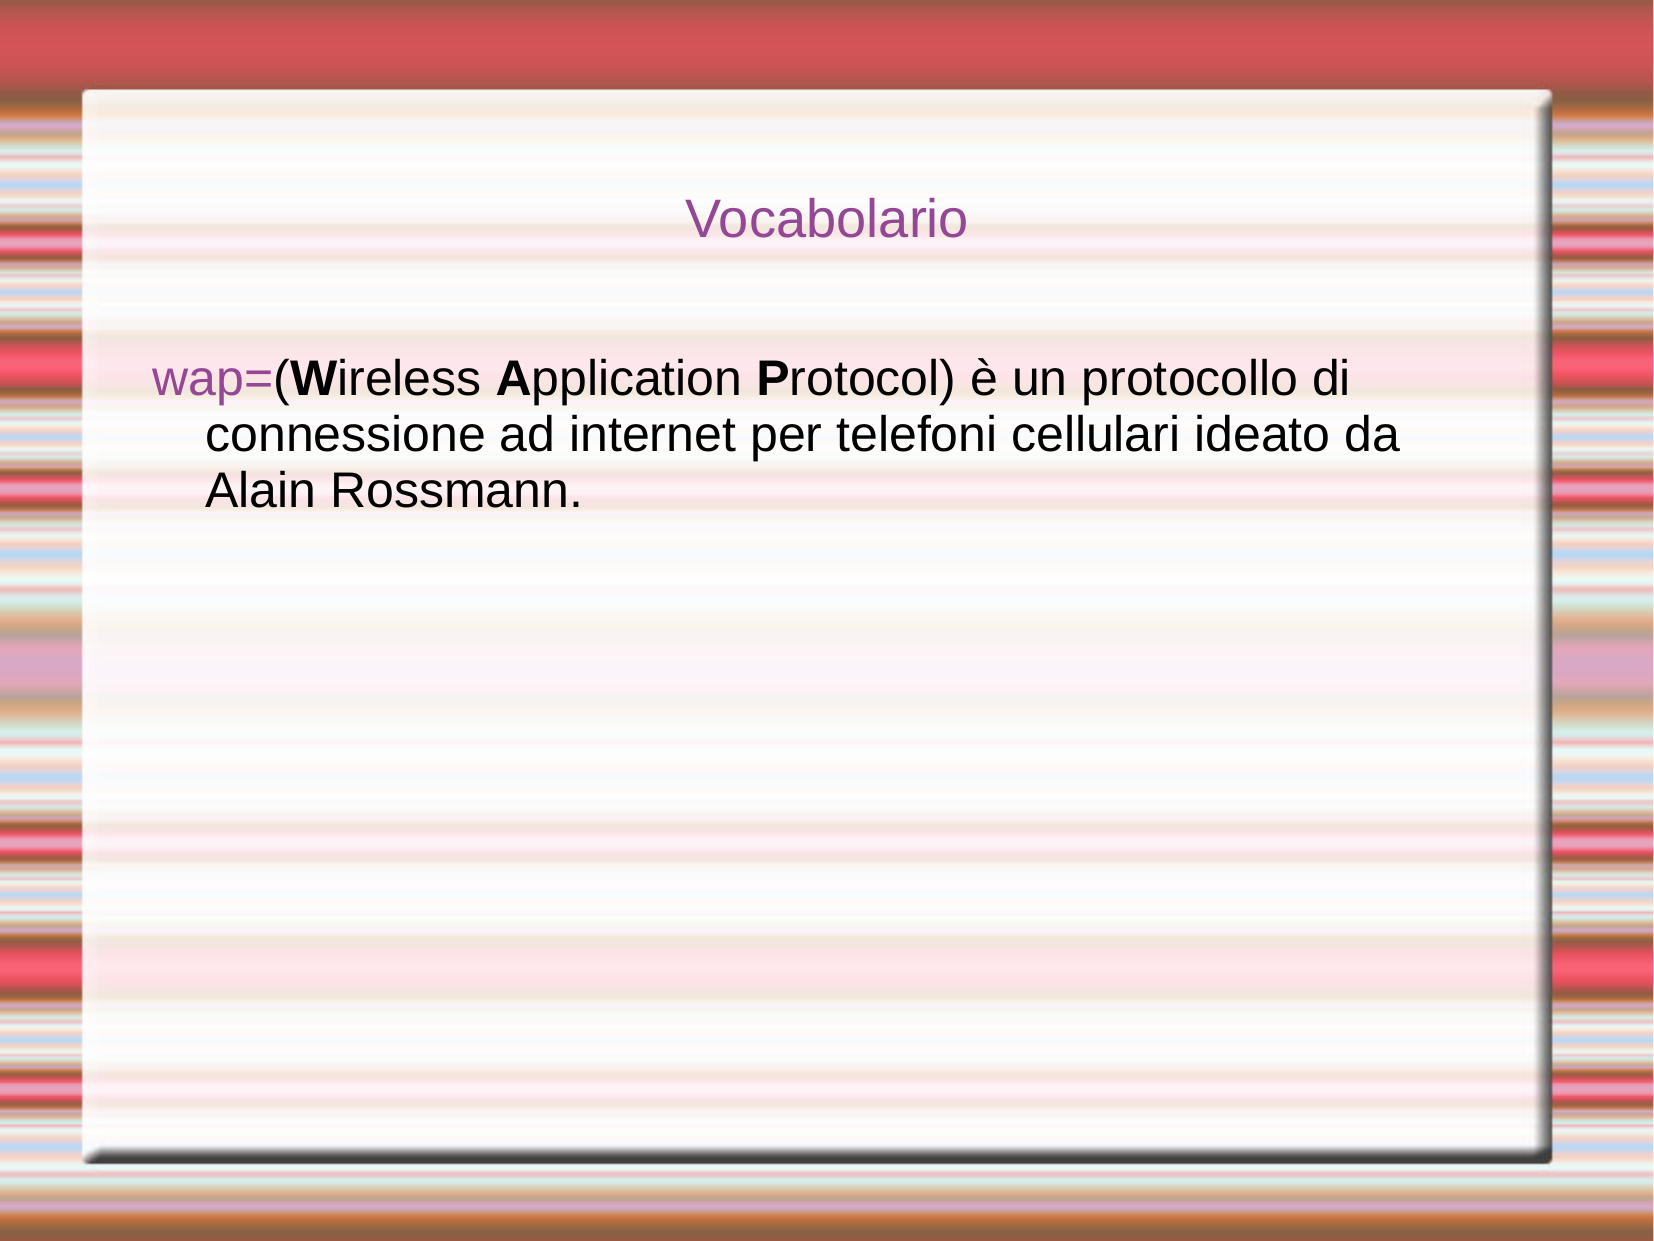

# Vocabolario
wap=(Wireless Application Protocol) è un protocollo di connessione ad internet per telefoni cellulari ideato da Alain Rossmann.